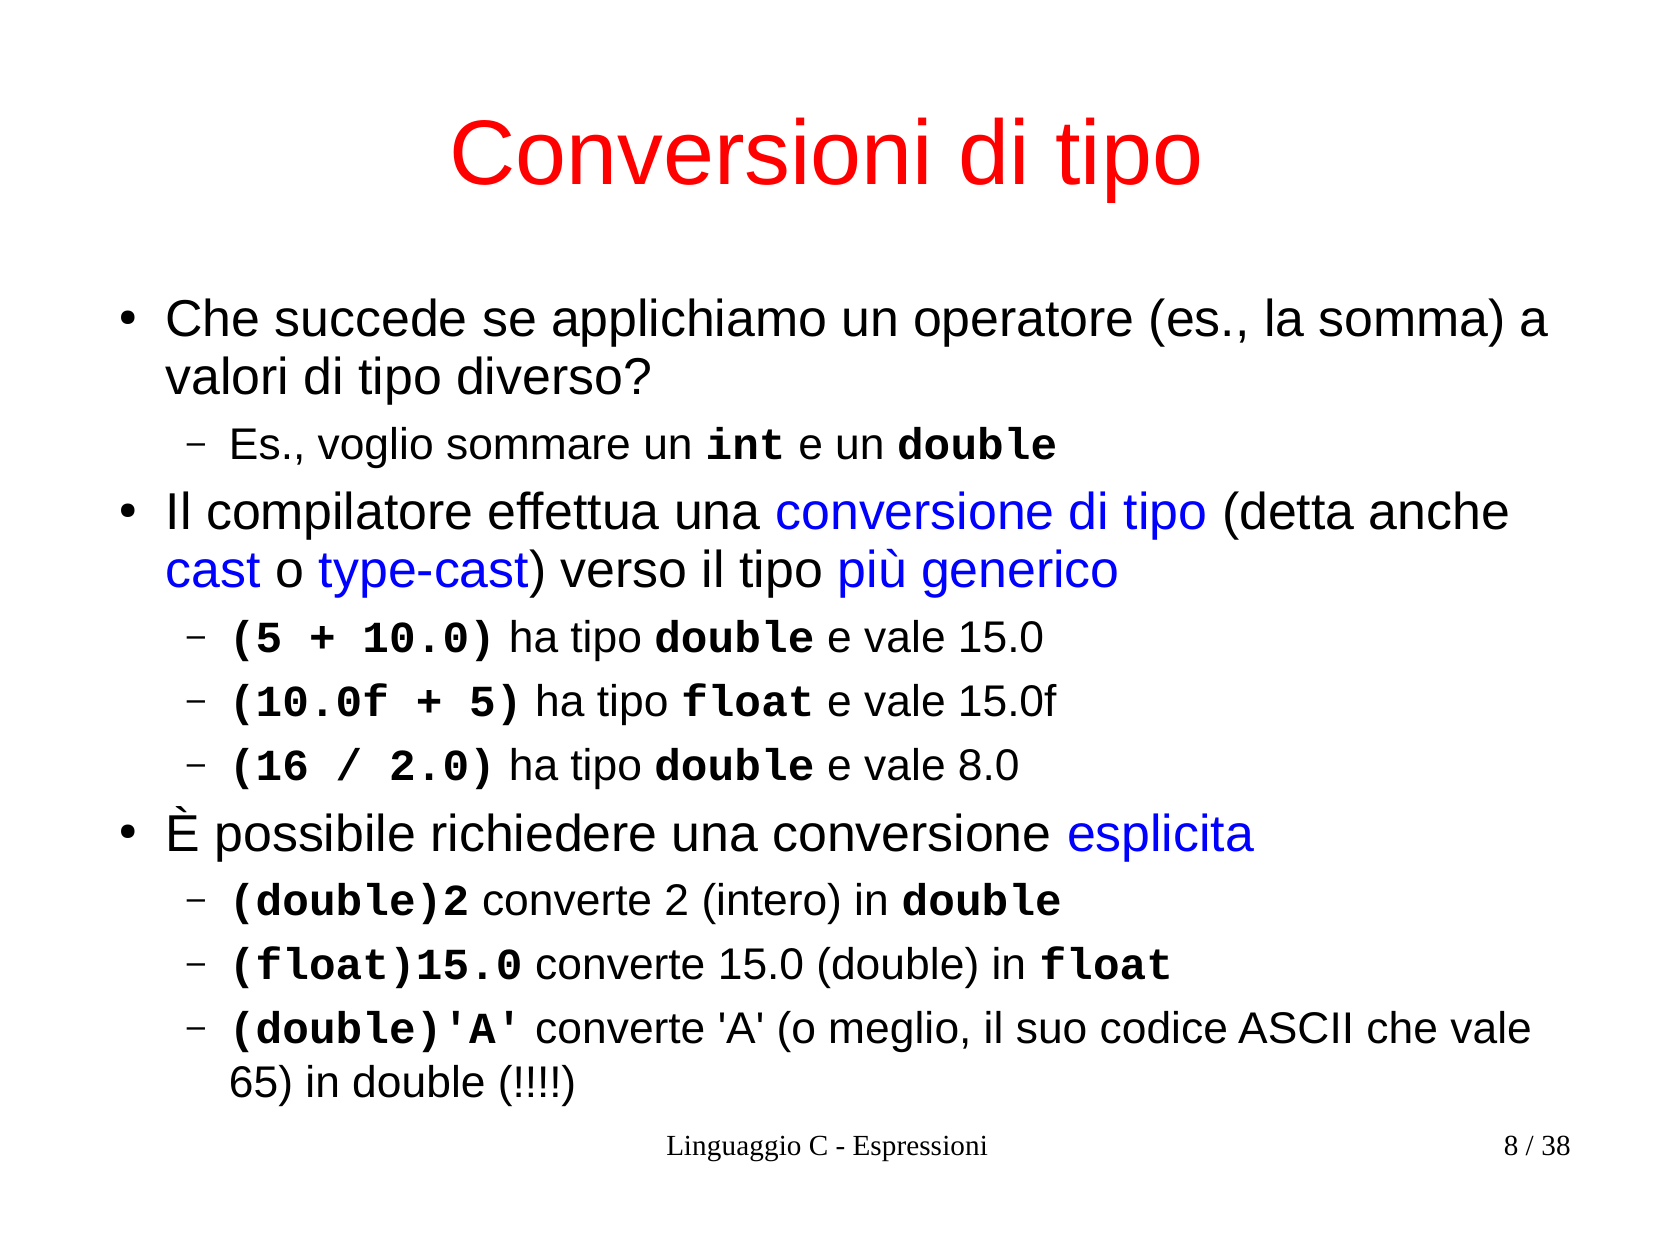

# Conversioni di tipo
Che succede se applichiamo un operatore (es., la somma) a valori di tipo diverso?
Es., voglio sommare un int e un double
Il compilatore effettua una conversione di tipo (detta anche cast o type-cast) verso il tipo più generico
(5 + 10.0) ha tipo double e vale 15.0
(10.0f + 5) ha tipo float e vale 15.0f
(16 / 2.0) ha tipo double e vale 8.0
È possibile richiedere una conversione esplicita
(double)2 converte 2 (intero) in double
(float)15.0 converte 15.0 (double) in float
(double)'A' converte 'A' (o meglio, il suo codice ASCII che vale 65) in double (!!!!)
Linguaggio C - Espressioni
8